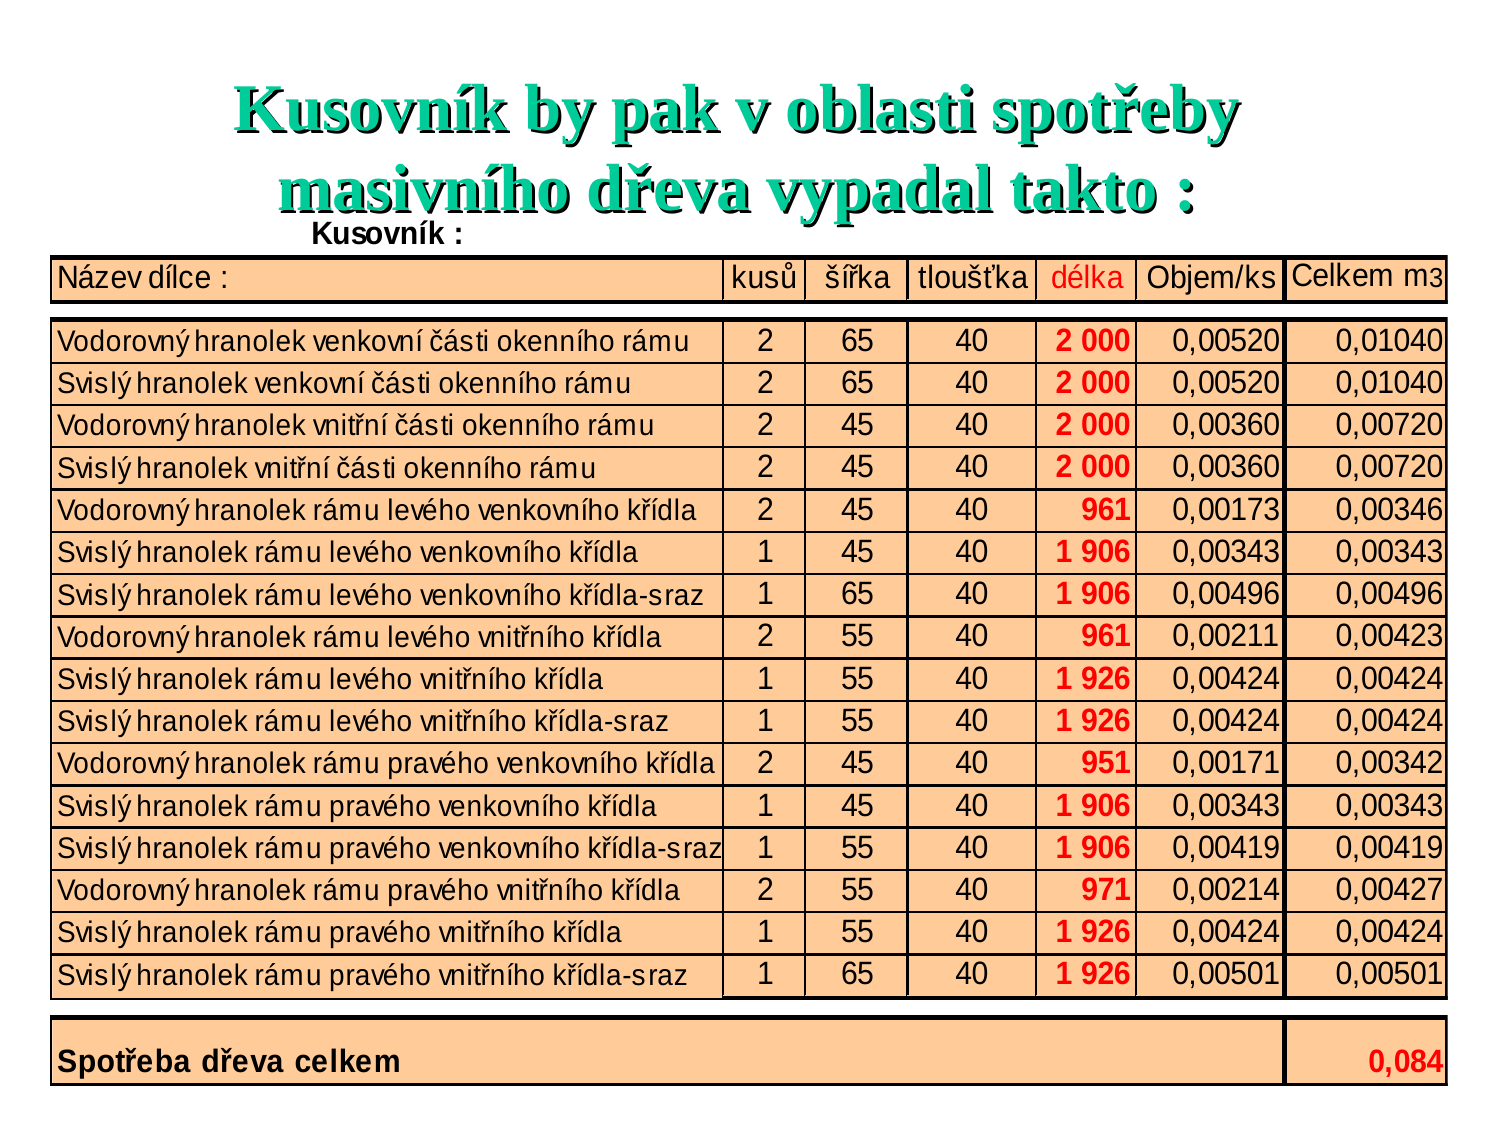

# Kusovník by pak v oblasti spotřeby masivního dřeva vypadal takto :